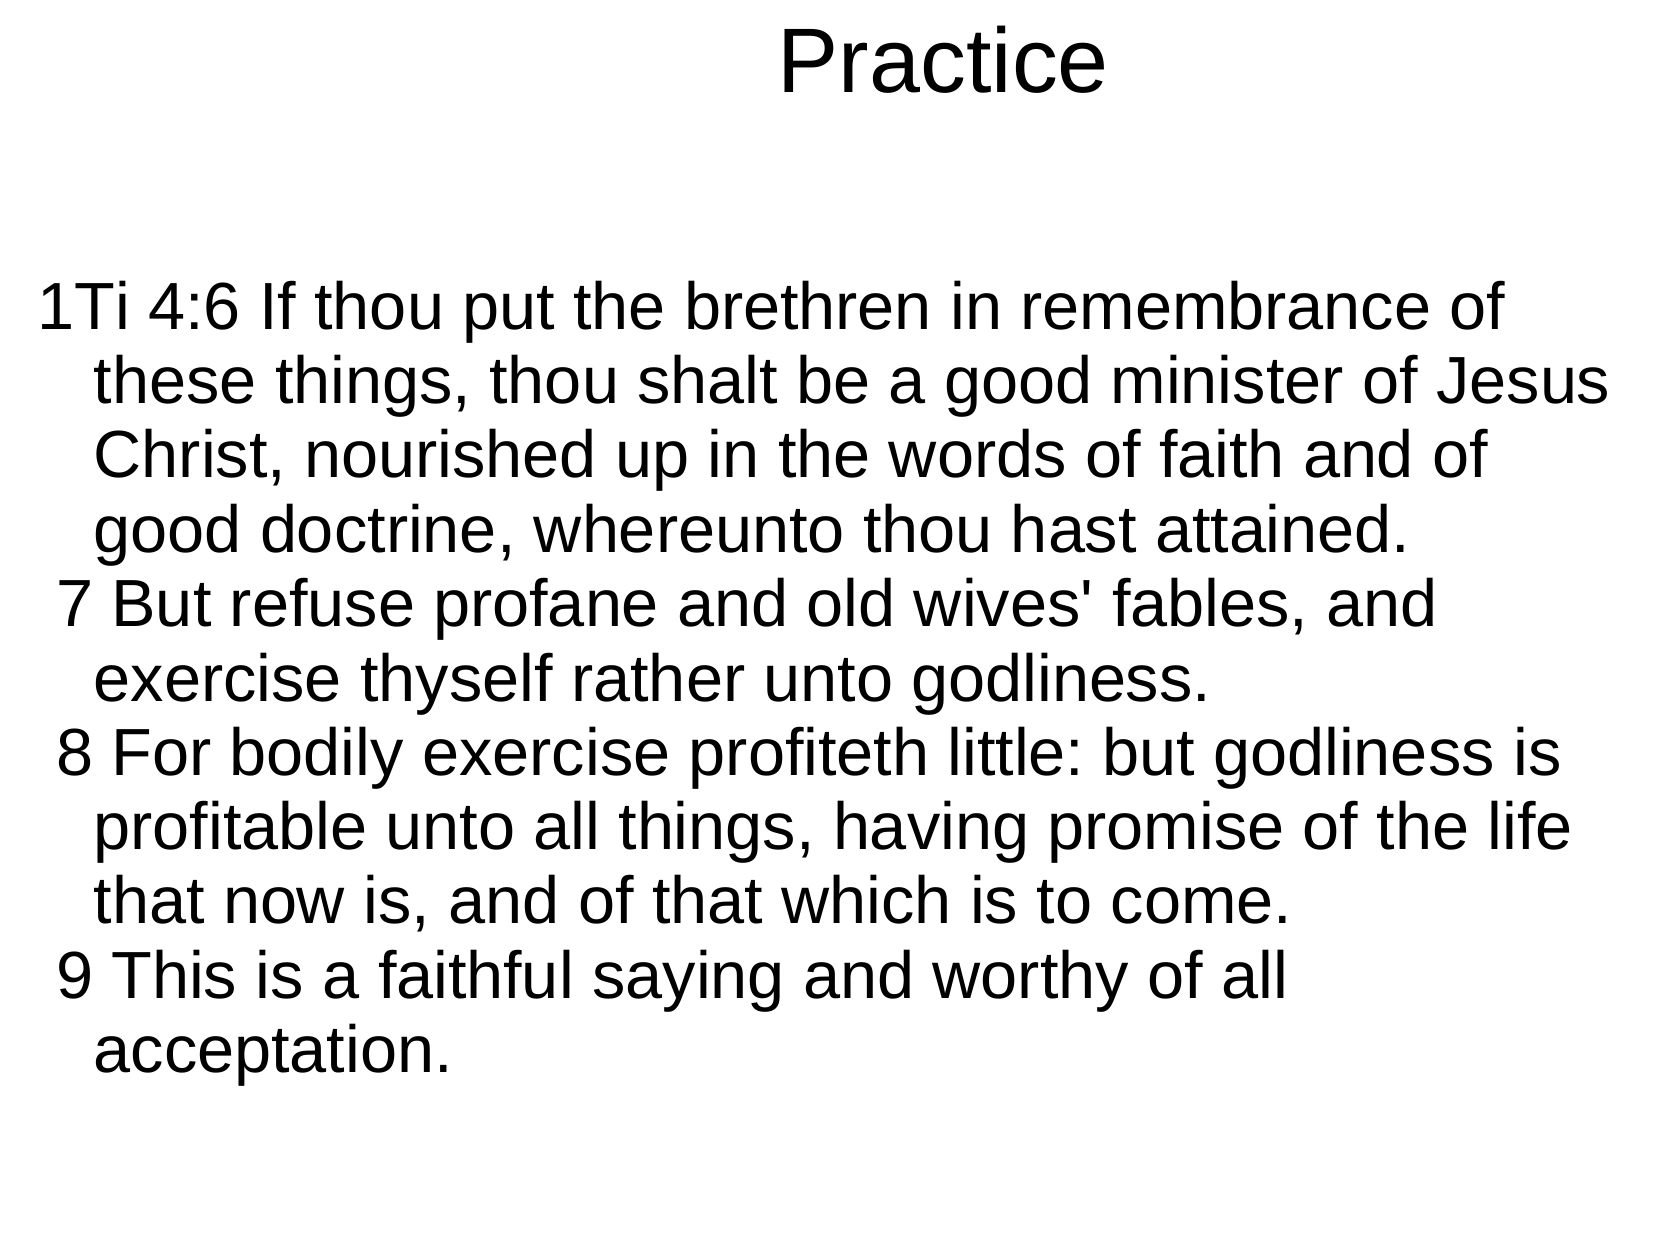

# Practice
1Ti 4:6 If thou put the brethren in remembrance of these things, thou shalt be a good minister of Jesus Christ, nourished up in the words of faith and of good doctrine, whereunto thou hast attained.
 7 But refuse profane and old wives' fables, and exercise thyself rather unto godliness.
 8 For bodily exercise profiteth little: but godliness is profitable unto all things, having promise of the life that now is, and of that which is to come.
 9 This is a faithful saying and worthy of all acceptation.